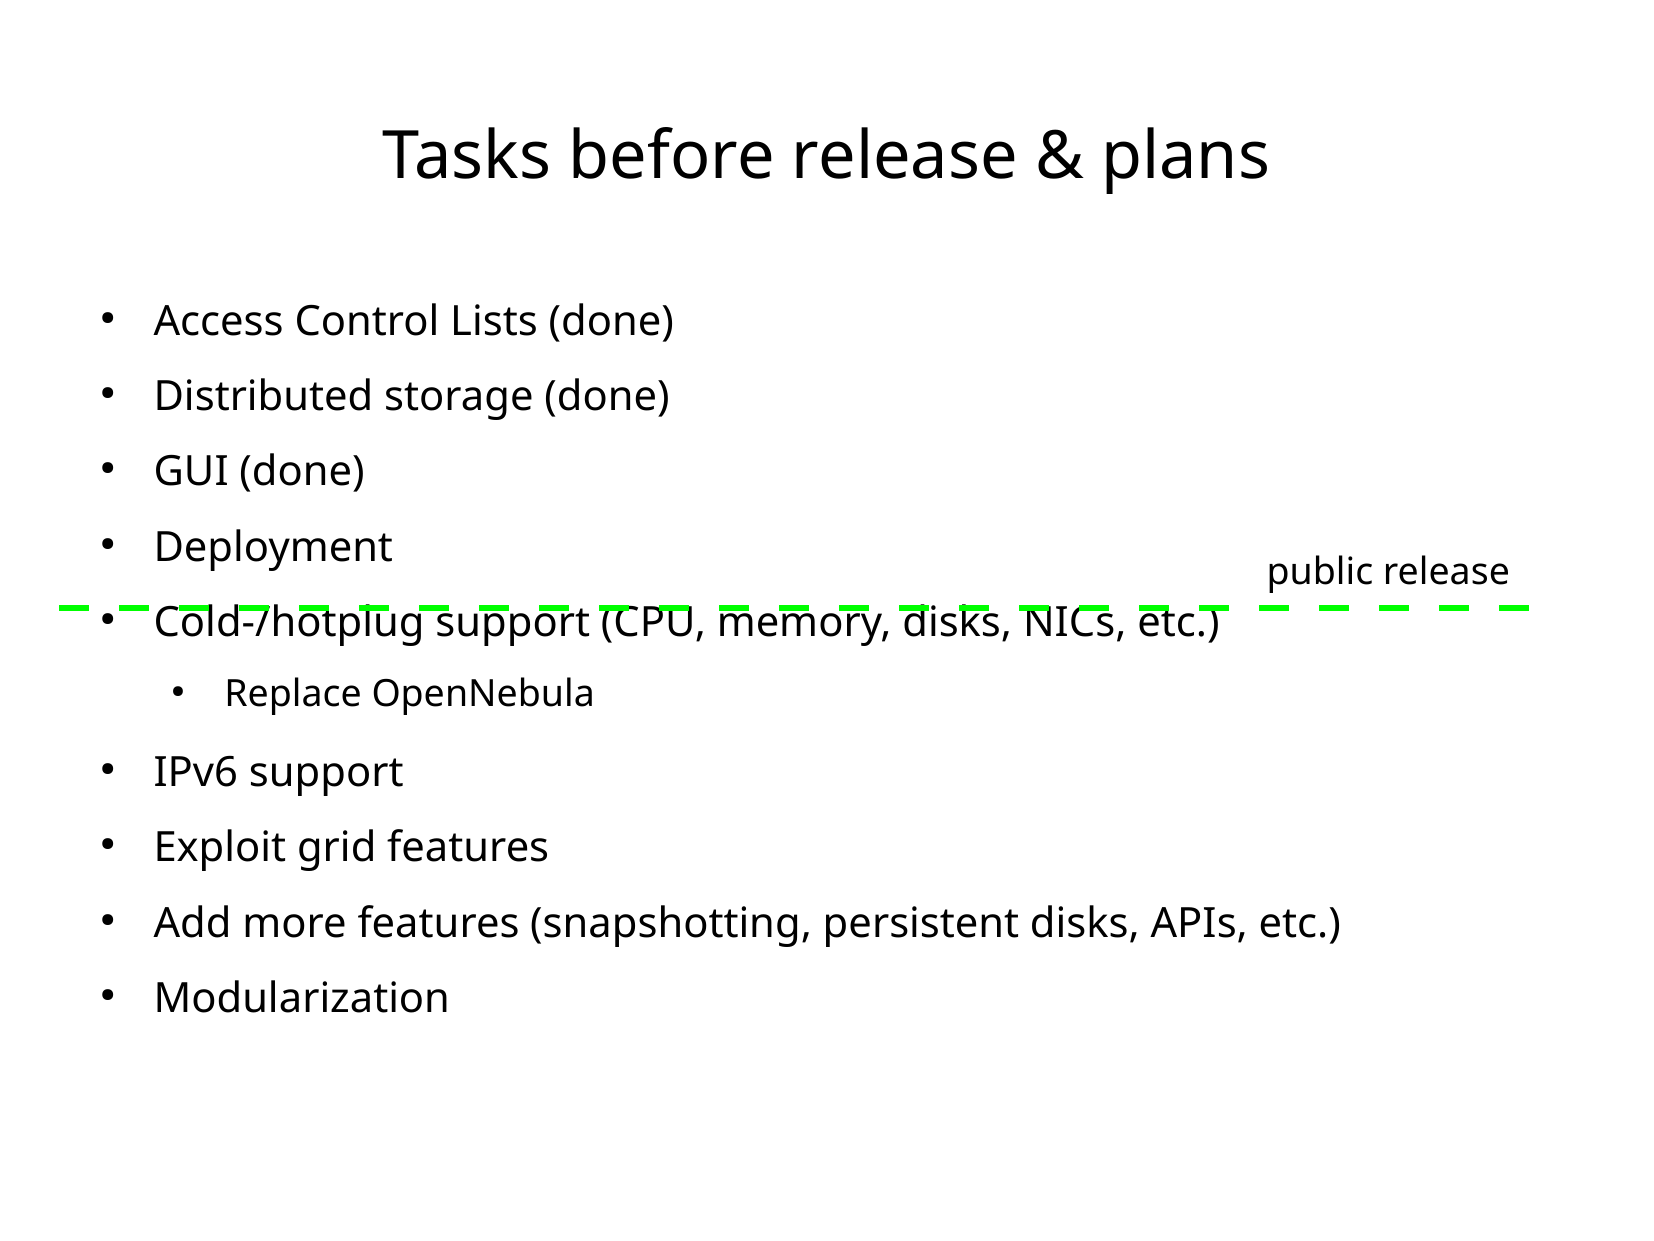

# Tasks before release & plans
Access Control Lists (done)
Distributed storage (done)
GUI (done)
Deployment
Cold-/hotplug support (CPU, memory, disks, NICs, etc.)
Replace OpenNebula
IPv6 support
Exploit grid features
Add more features (snapshotting, persistent disks, APIs, etc.)
Modularization
public release